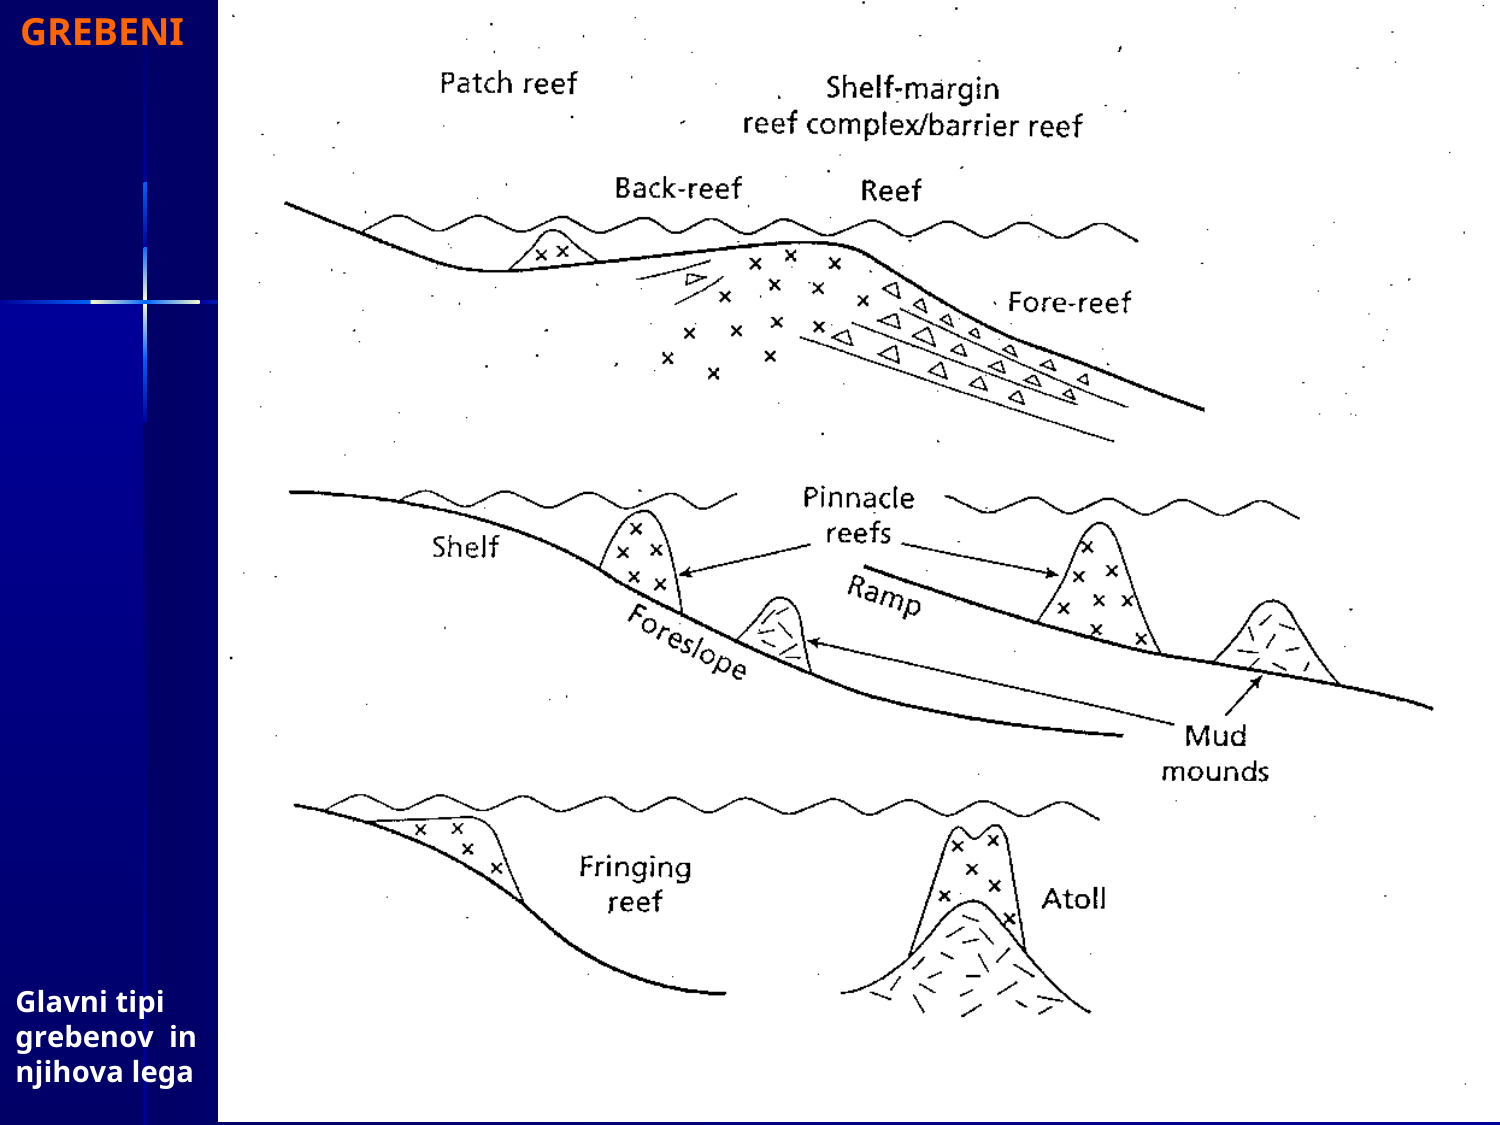

GREBENI
Glavni tipi
grebenov in
njihova lega